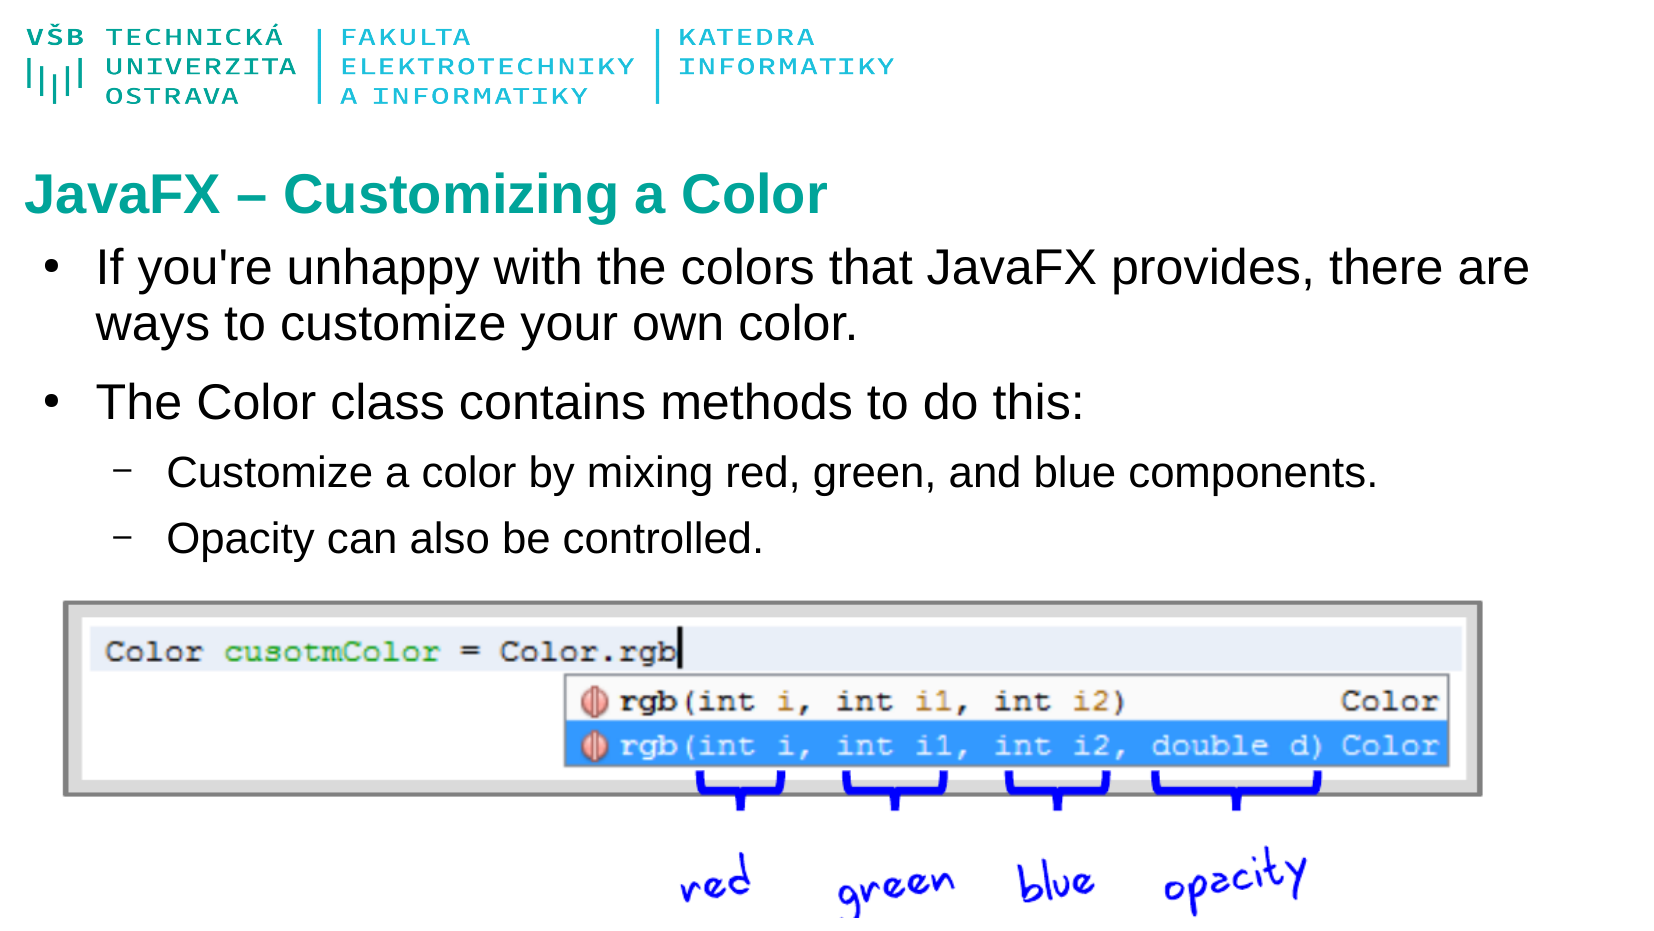

# JavaFX – Customizing a Color
If you're unhappy with the colors that JavaFX provides, there are ways to customize your own color.
The Color class contains methods to do this:
Customize a color by mixing red, green, and blue components.
Opacity can also be controlled.